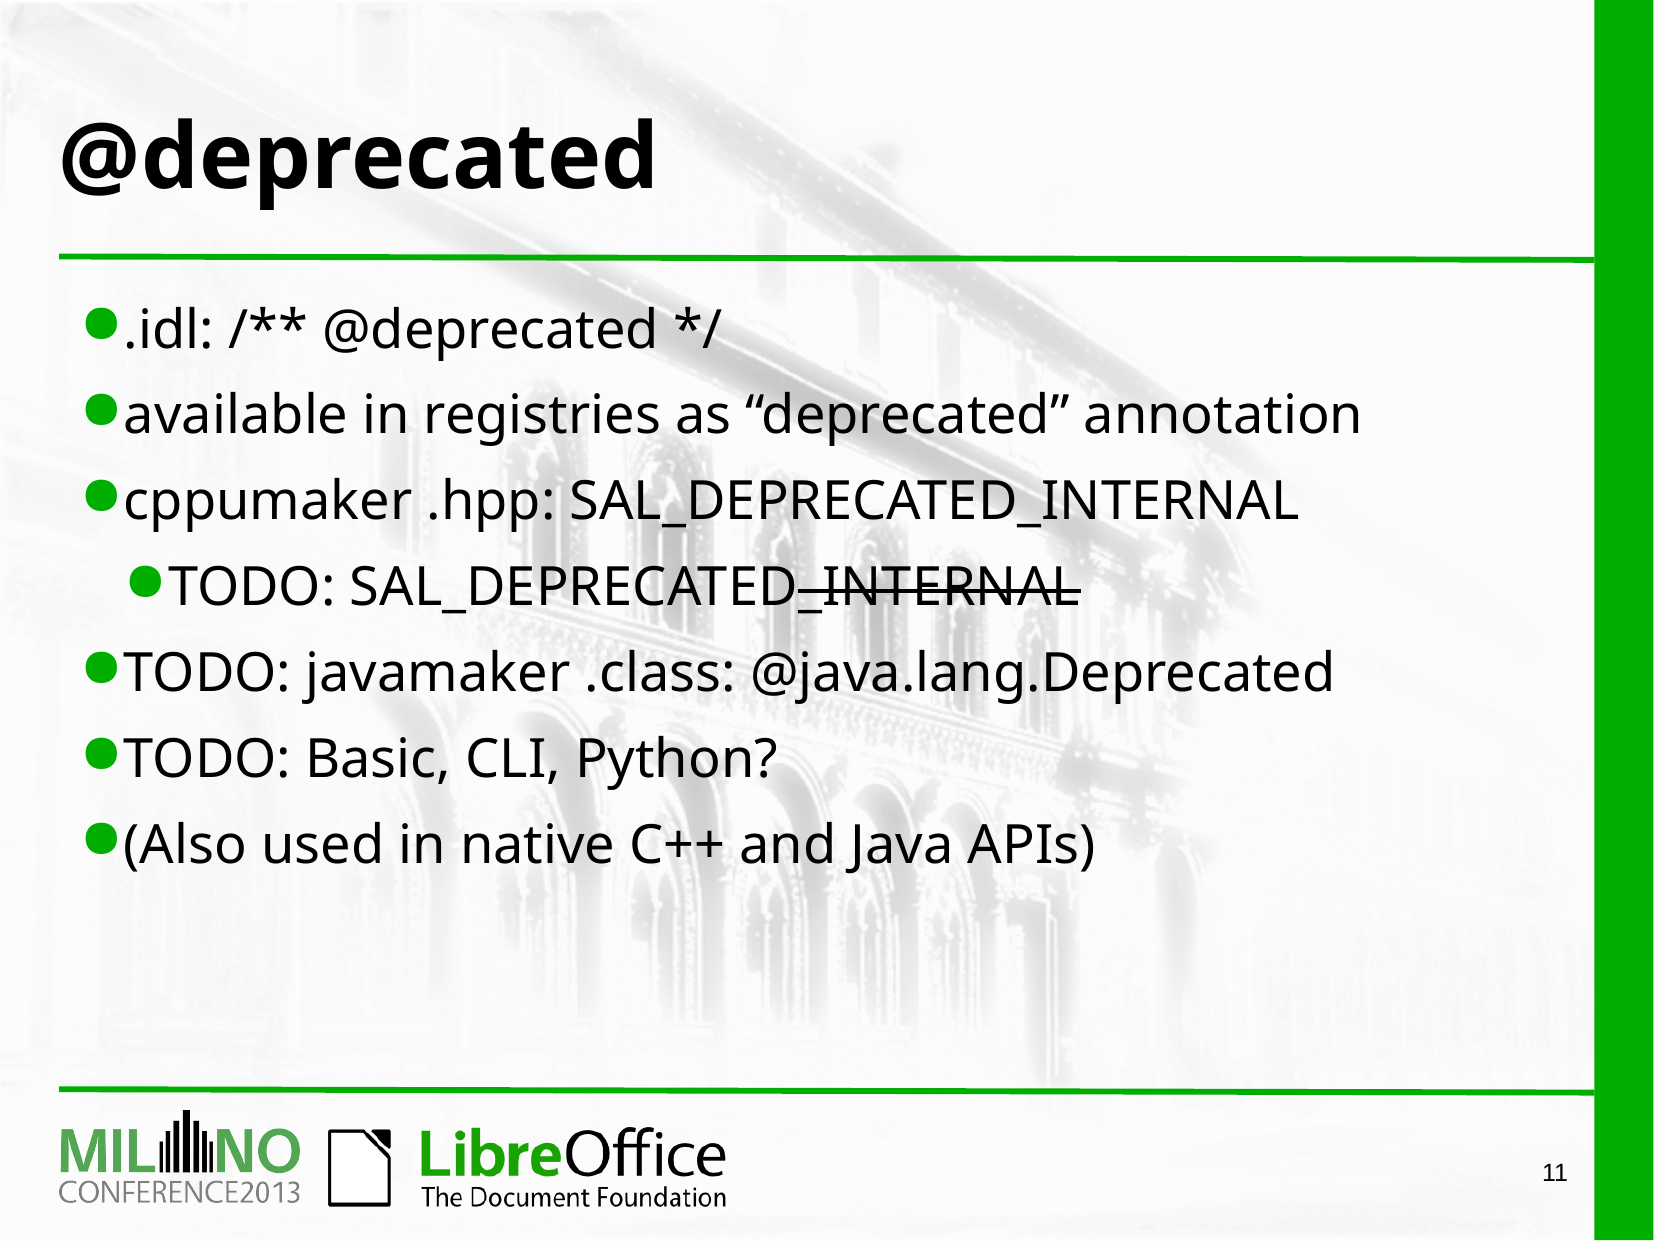

# @deprecated
.idl: /** @deprecated */
available in registries as “deprecated” annotation
cppumaker .hpp: SAL_DEPRECATED_INTERNAL
TODO: SAL_DEPRECATED_INTERNAL
TODO: javamaker .class: @java.lang.Deprecated
TODO: Basic, CLI, Python?
(Also used in native C++ and Java APIs)